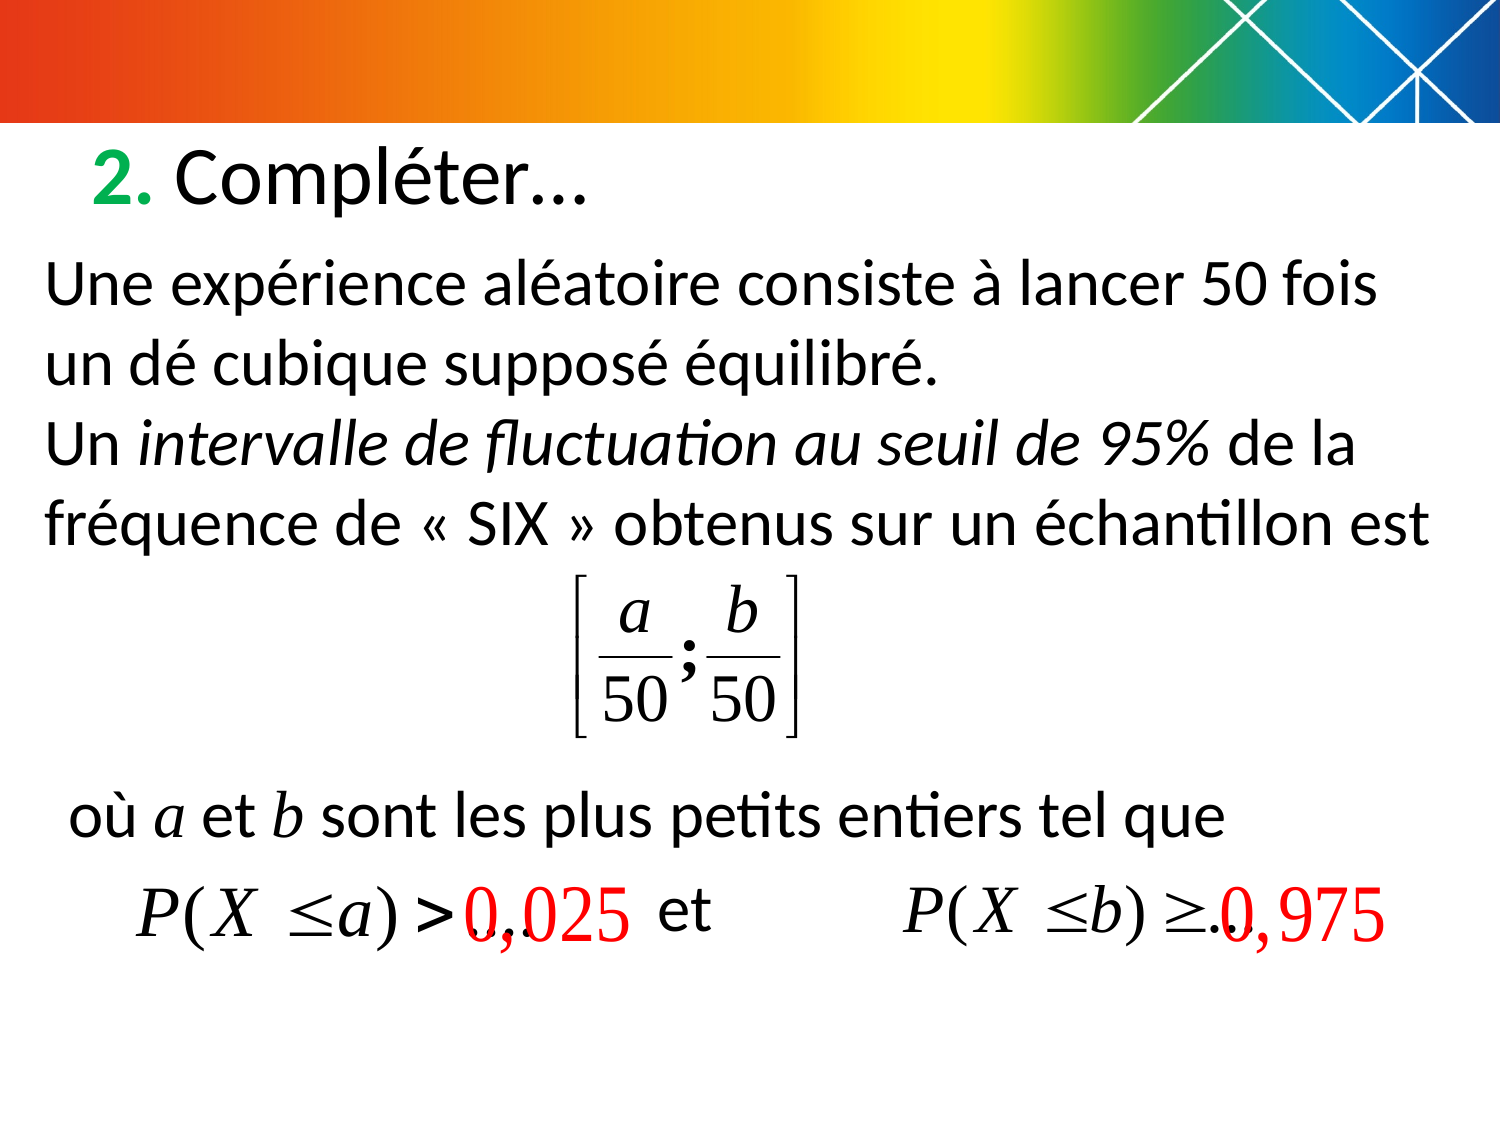

# 2. Compléter…
Une expérience aléatoire consiste à lancer 50 fois un dé cubique supposé équilibré.
Un intervalle de fluctuation au seuil de 95% de la fréquence de « SIX » obtenus sur un échantillon est
où a et b sont les plus petits entiers tel que
et